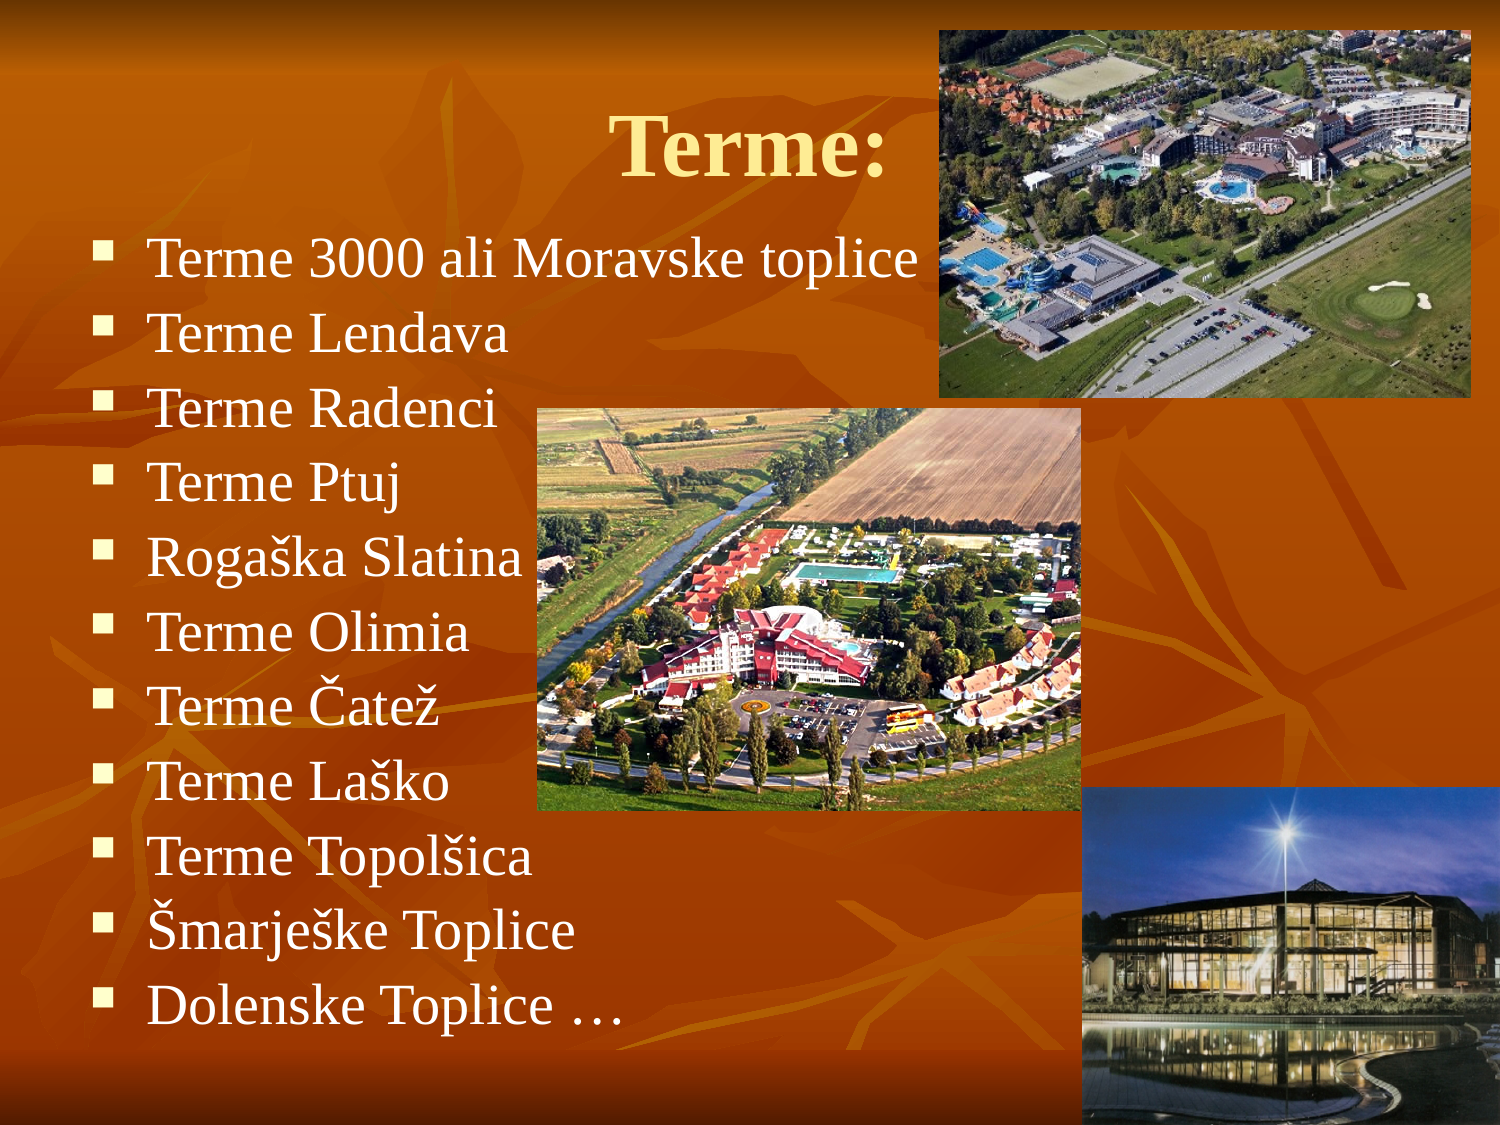

# Terme:
Terme 3000 ali Moravske toplice
Terme Lendava
Terme Radenci
Terme Ptuj
Rogaška Slatina
Terme Olimia
Terme Čatež
Terme Laško
Terme Topolšica
Šmarješke Toplice
Dolenske Toplice …